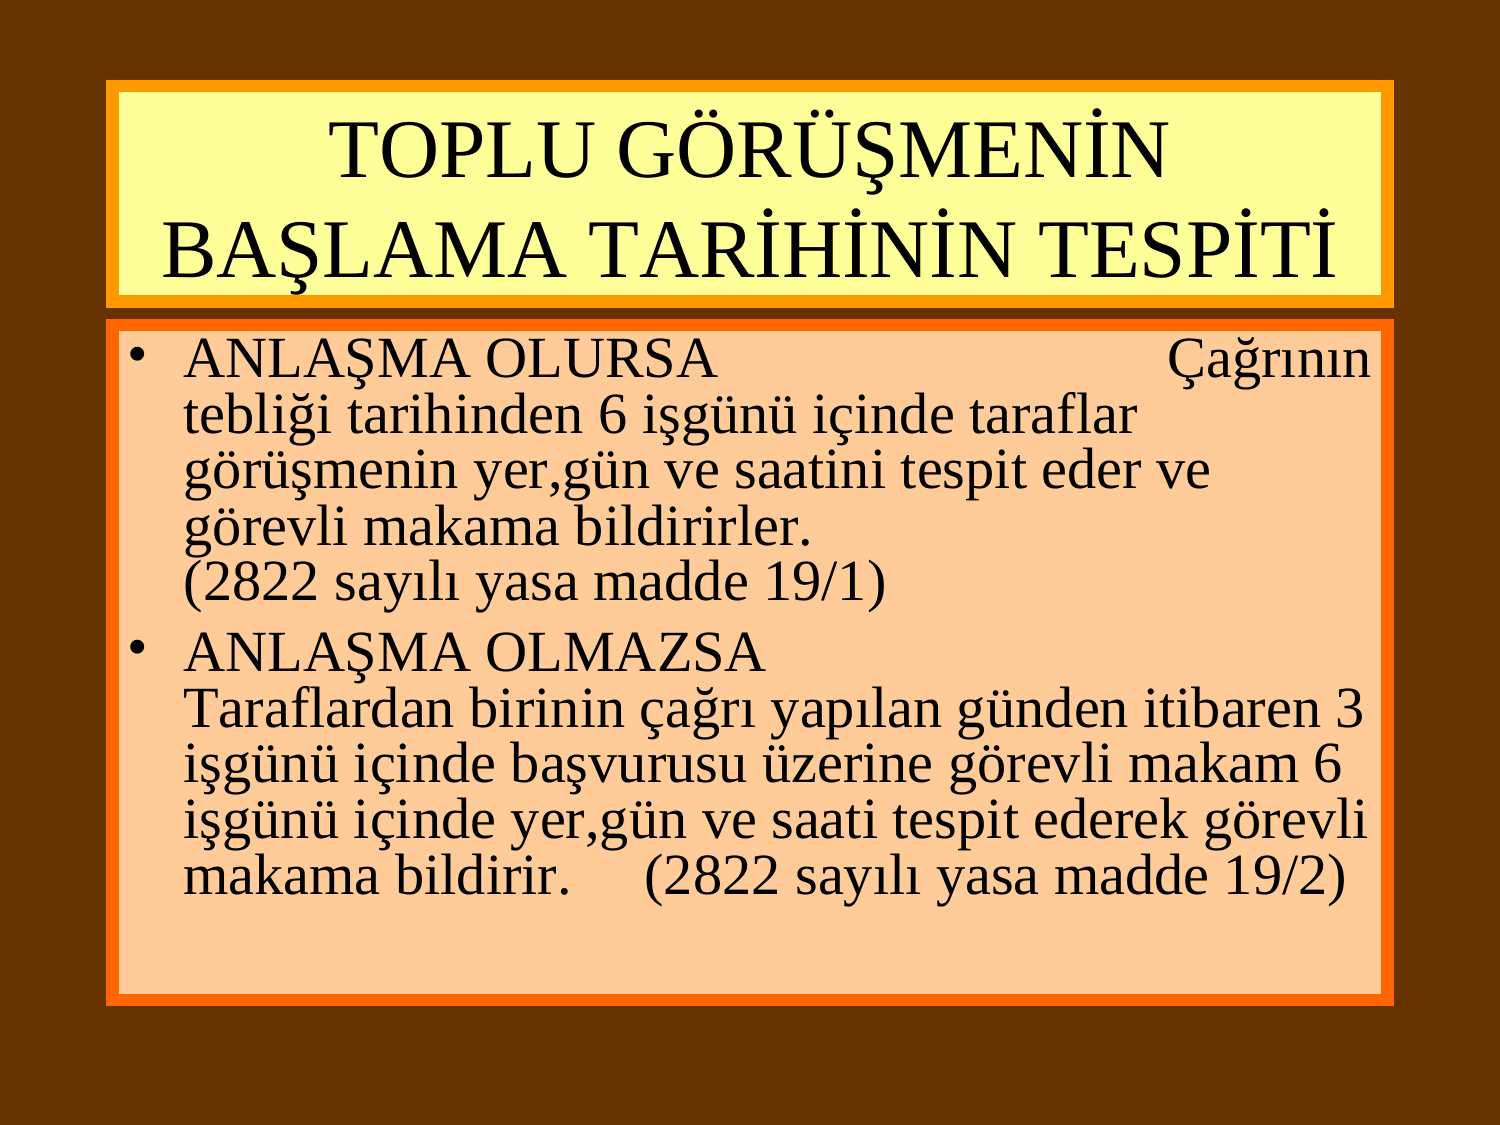

# TOPLU GÖRÜŞMENİN BAŞLAMA TARİHİNİN TESPİTİ
ANLAŞMA OLURSA Çağrının tebliği tarihinden 6 işgünü içinde taraflar görüşmenin yer,gün ve saatini tespit eder ve görevli makama bildirirler. (2822 sayılı yasa madde 19/1)
ANLAŞMA OLMAZSA Taraflardan birinin çağrı yapılan günden itibaren 3 işgünü içinde başvurusu üzerine görevli makam 6 işgünü içinde yer,gün ve saati tespit ederek görevli makama bildirir. (2822 sayılı yasa madde 19/2)